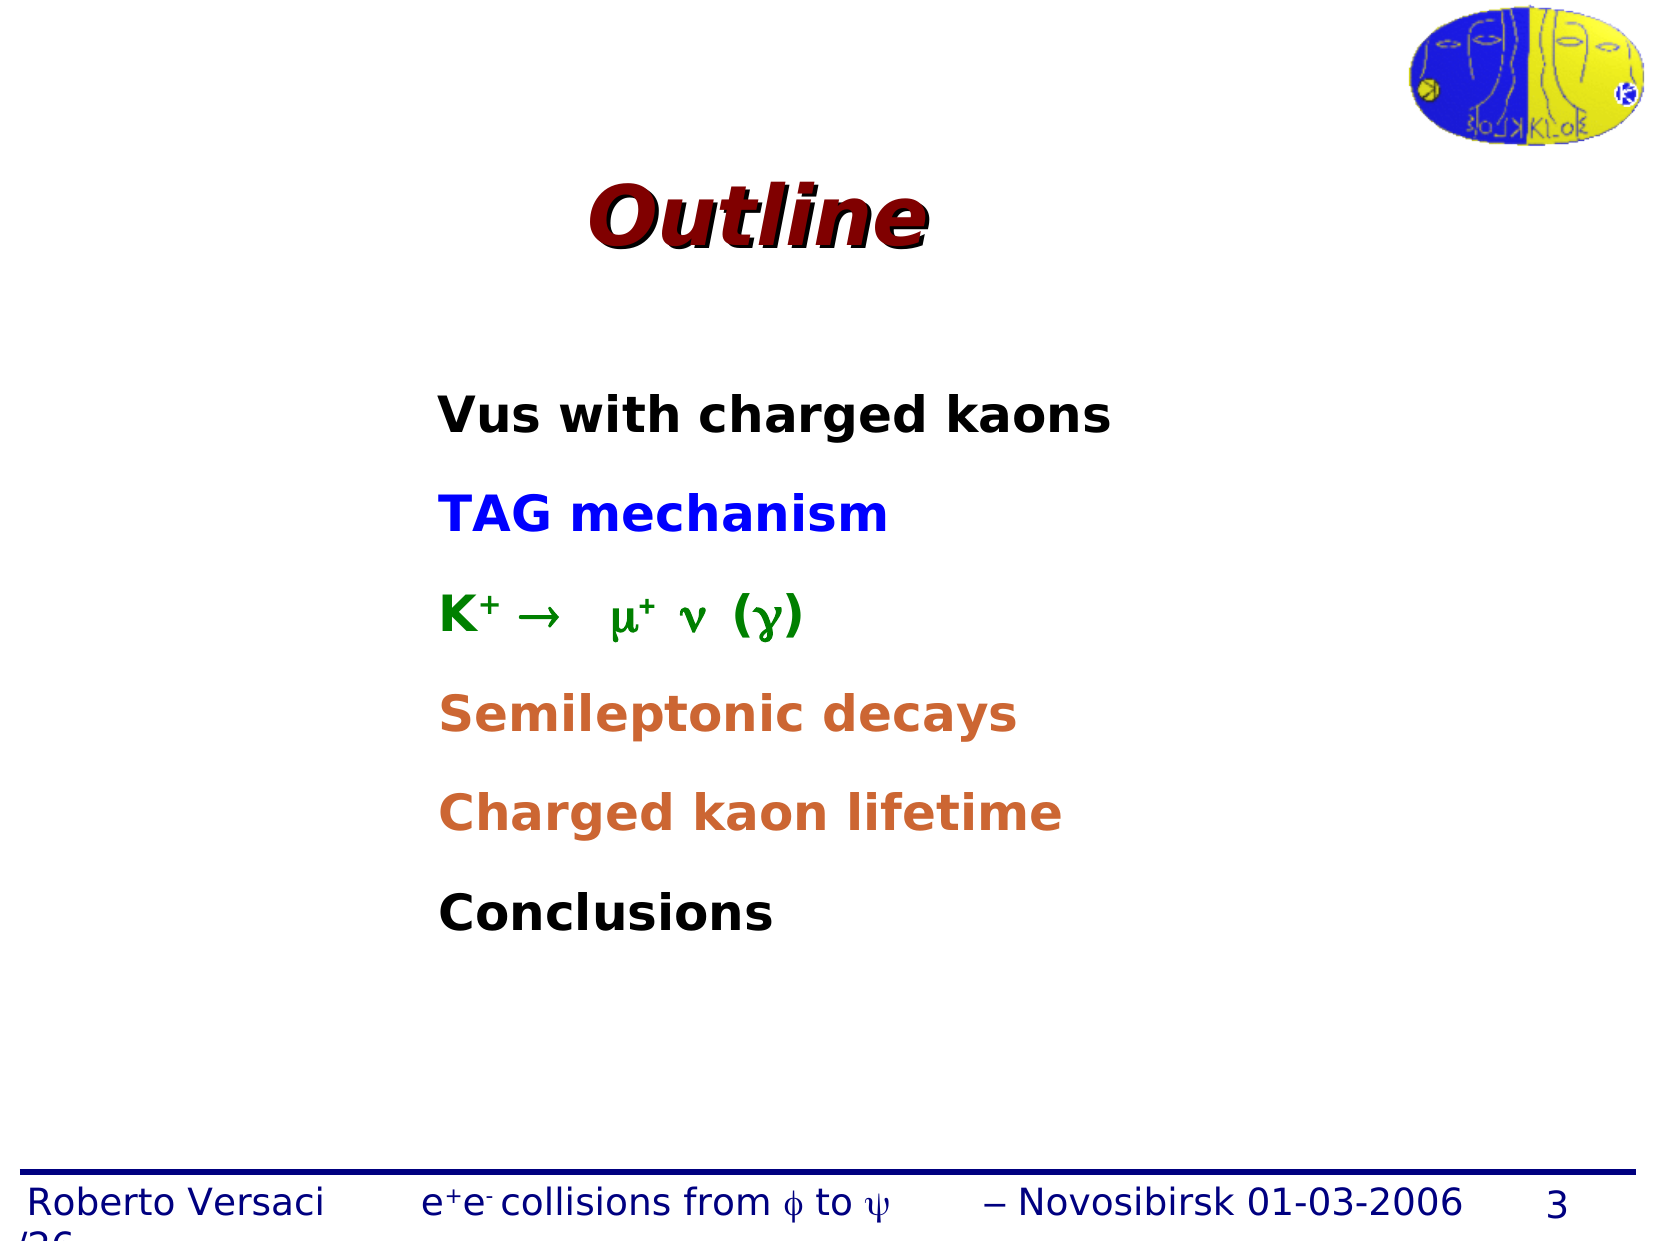

Outline
 Vus with charged kaons
 TAG mechanism
 K+  m+ n (g)
 Semileptonic decays
 Charged kaon lifetime
 Conclusions
3